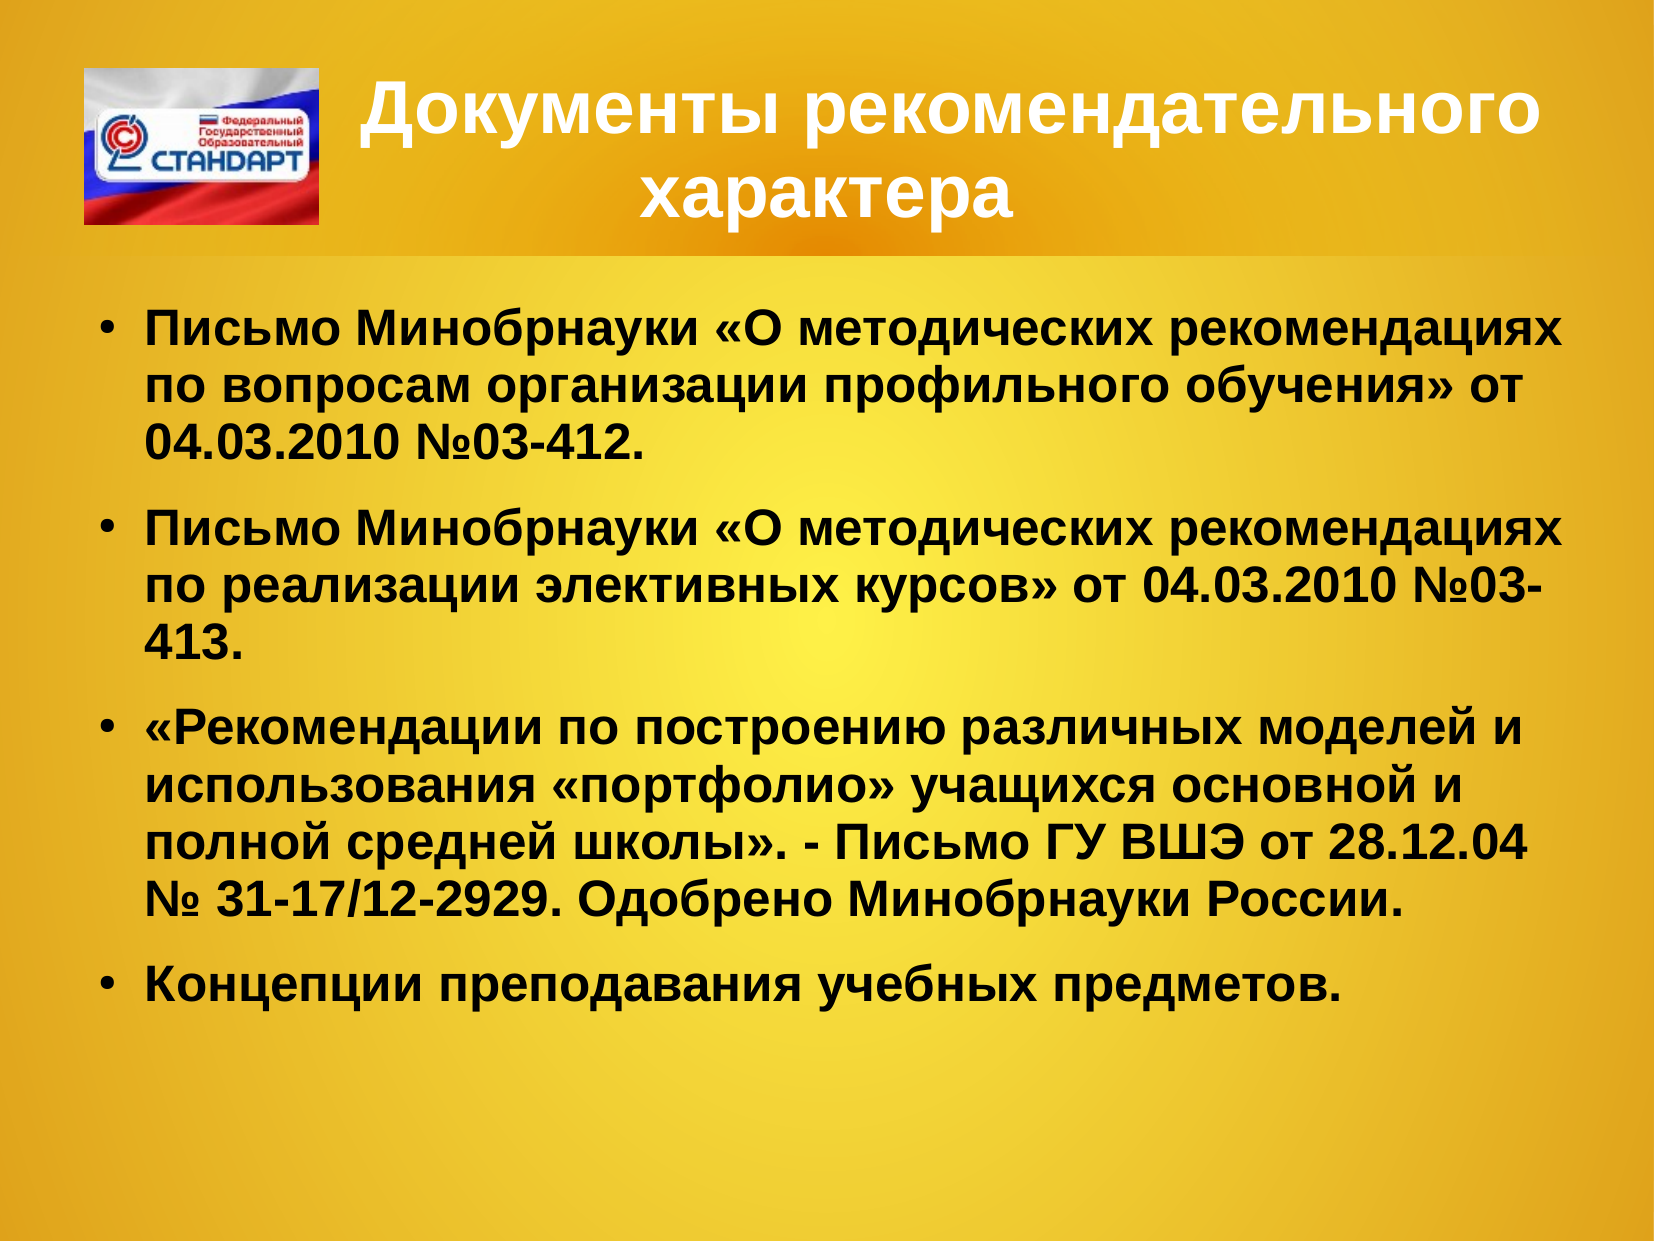

# Документы рекомендательного характера
Письмо Минобрнауки «О методических рекомендациях по вопросам организации профильного обучения» от 04.03.2010 №03-412.
Письмо Минобрнауки «О методических рекомендациях по реализации элективных курсов» от 04.03.2010 №03-413.
«Рекомендации по построению различных моделей и использования «портфолио» учащихся основной и полной средней школы». - Письмо ГУ ВШЭ от 28.12.04 № 31-17/12-2929. Одобрено Минобрнауки России.
Концепции преподавания учебных предметов.